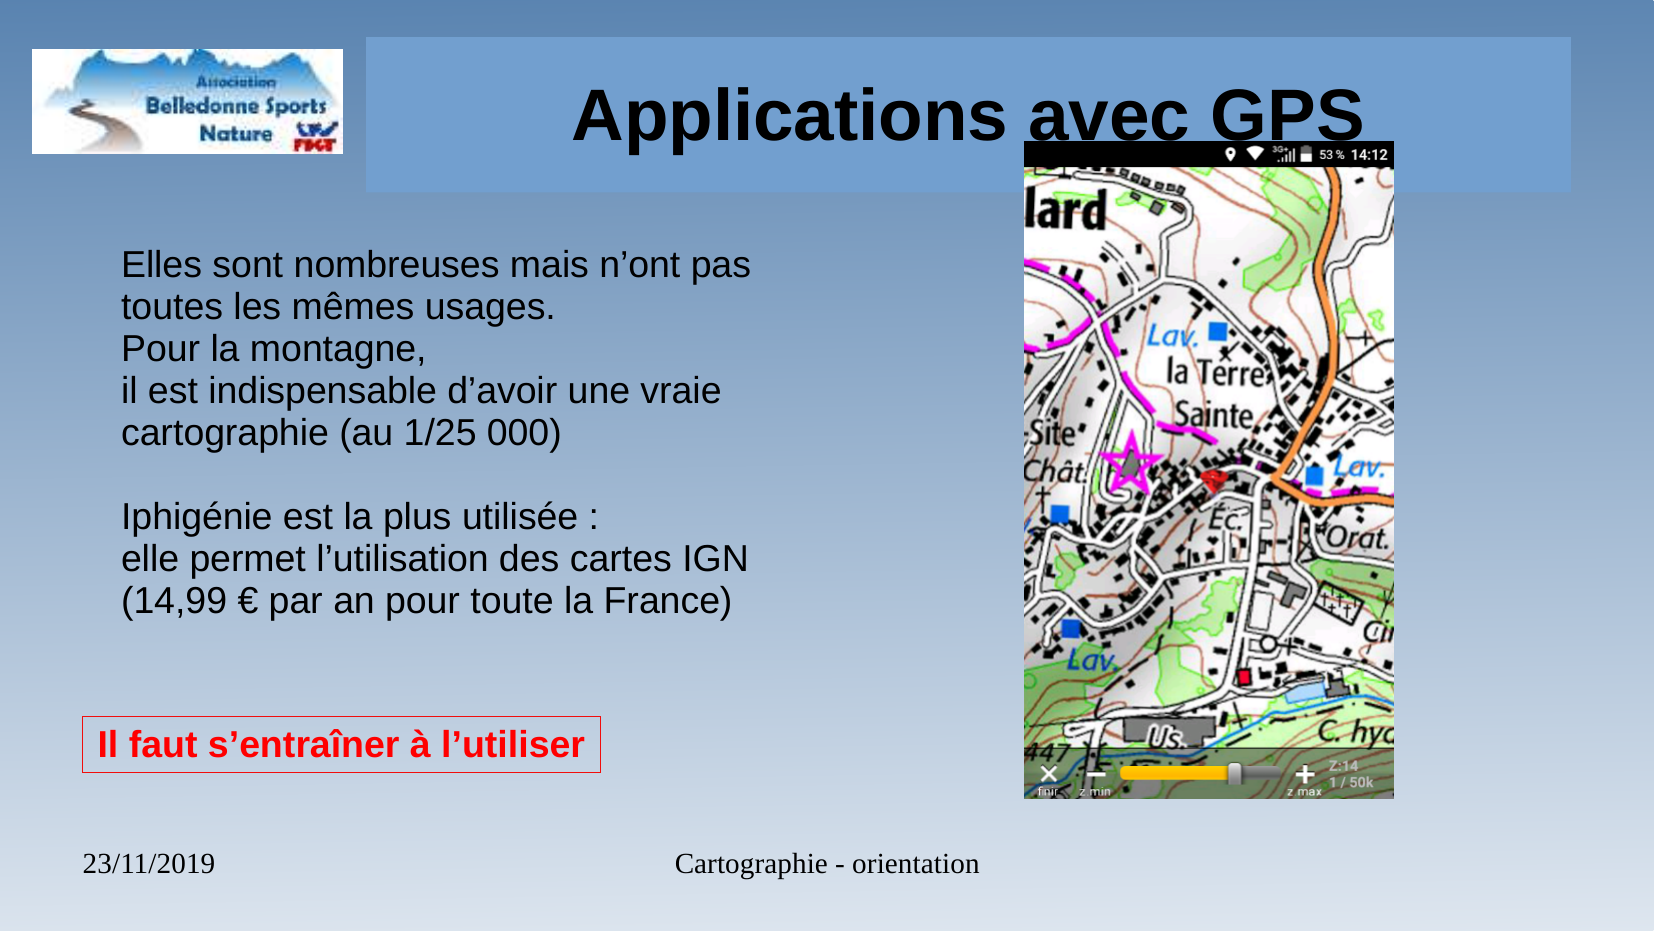

# Applications avec GPS
Elles sont nombreuses mais n’ont pas
toutes les mêmes usages.
Pour la montagne,
il est indispensable d’avoir une vraie
cartographie (au 1/25 000)
Iphigénie est la plus utilisée :
elle permet l’utilisation des cartes IGN
(14,99 € par an pour toute la France)
Il faut s’entraîner à l’utiliser